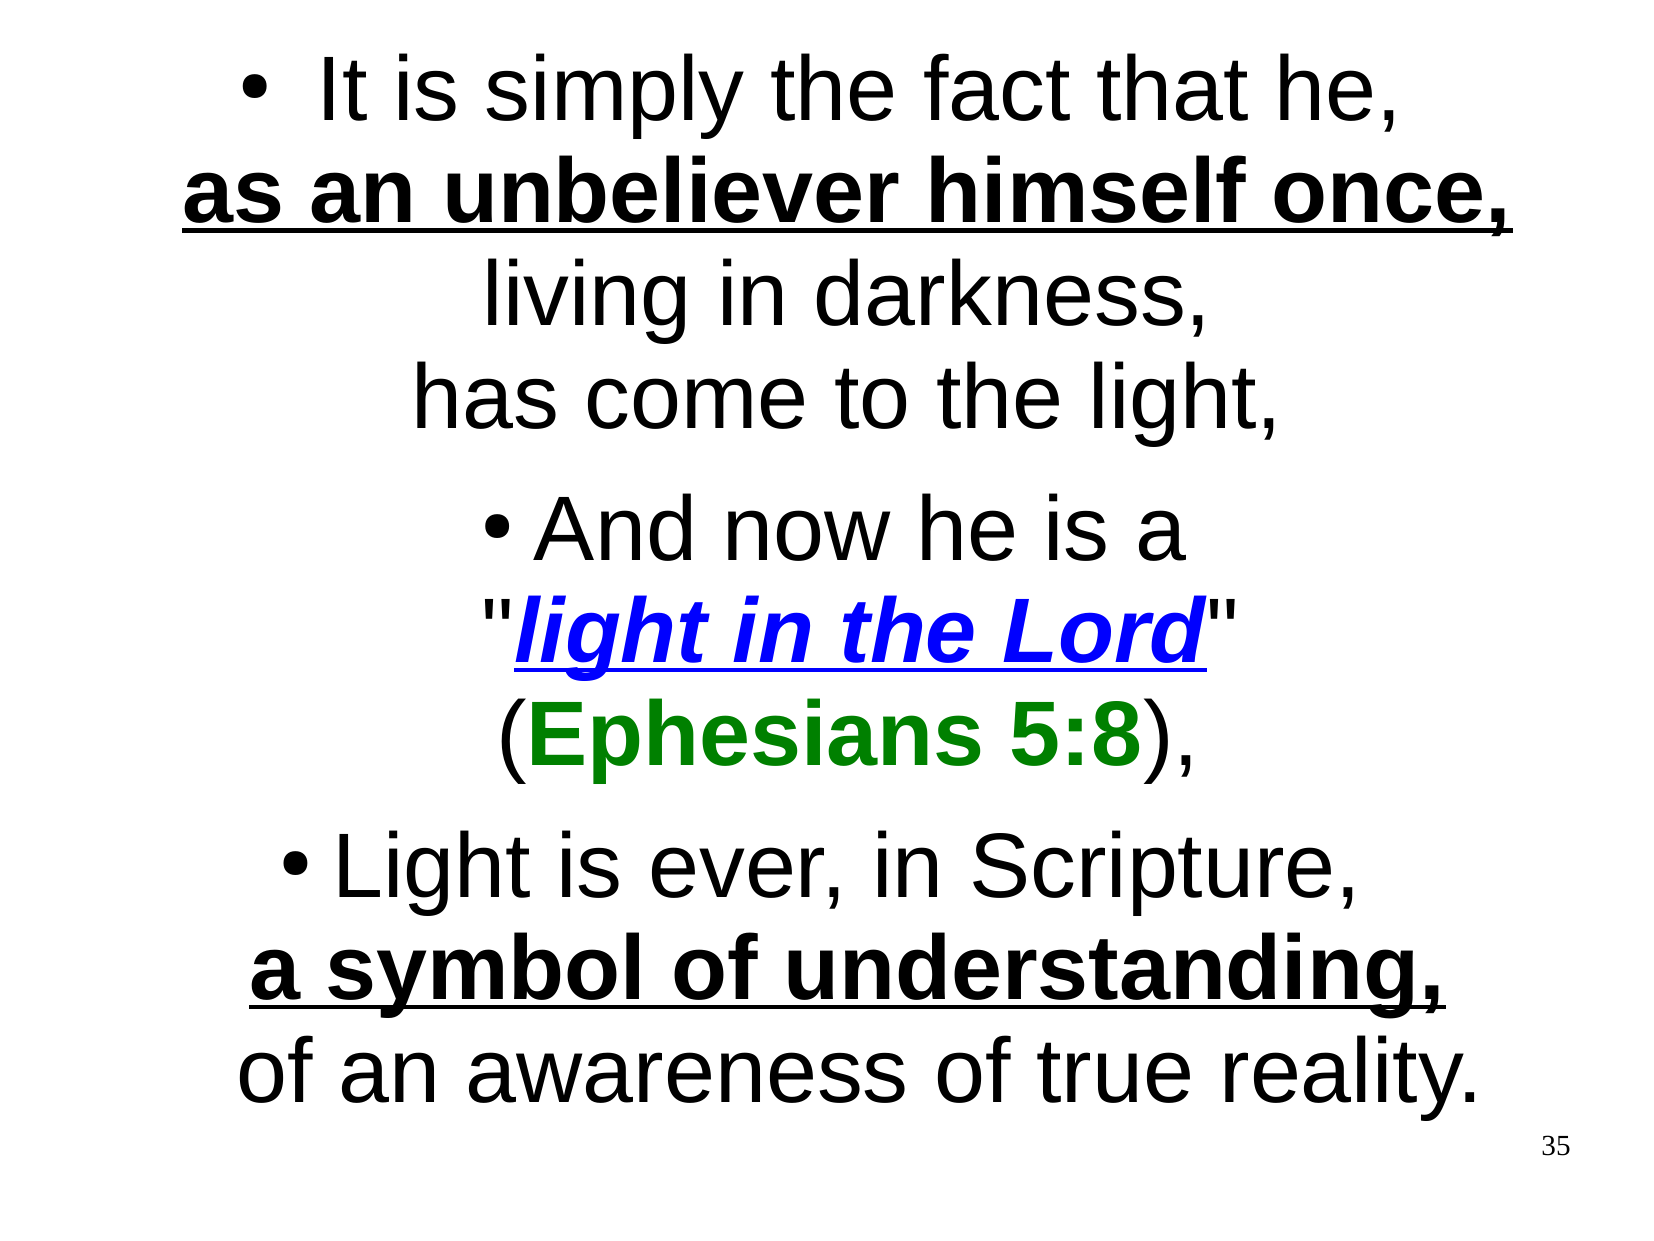

# It is simply the fact that he, as an unbeliever himself once, living in darkness, has come to the light,
And now he is a
 "light in the Lord"
(Ephesians 5:8),
Light is ever, in Scripture,
a symbol of understanding,
of an awareness of true reality.
35